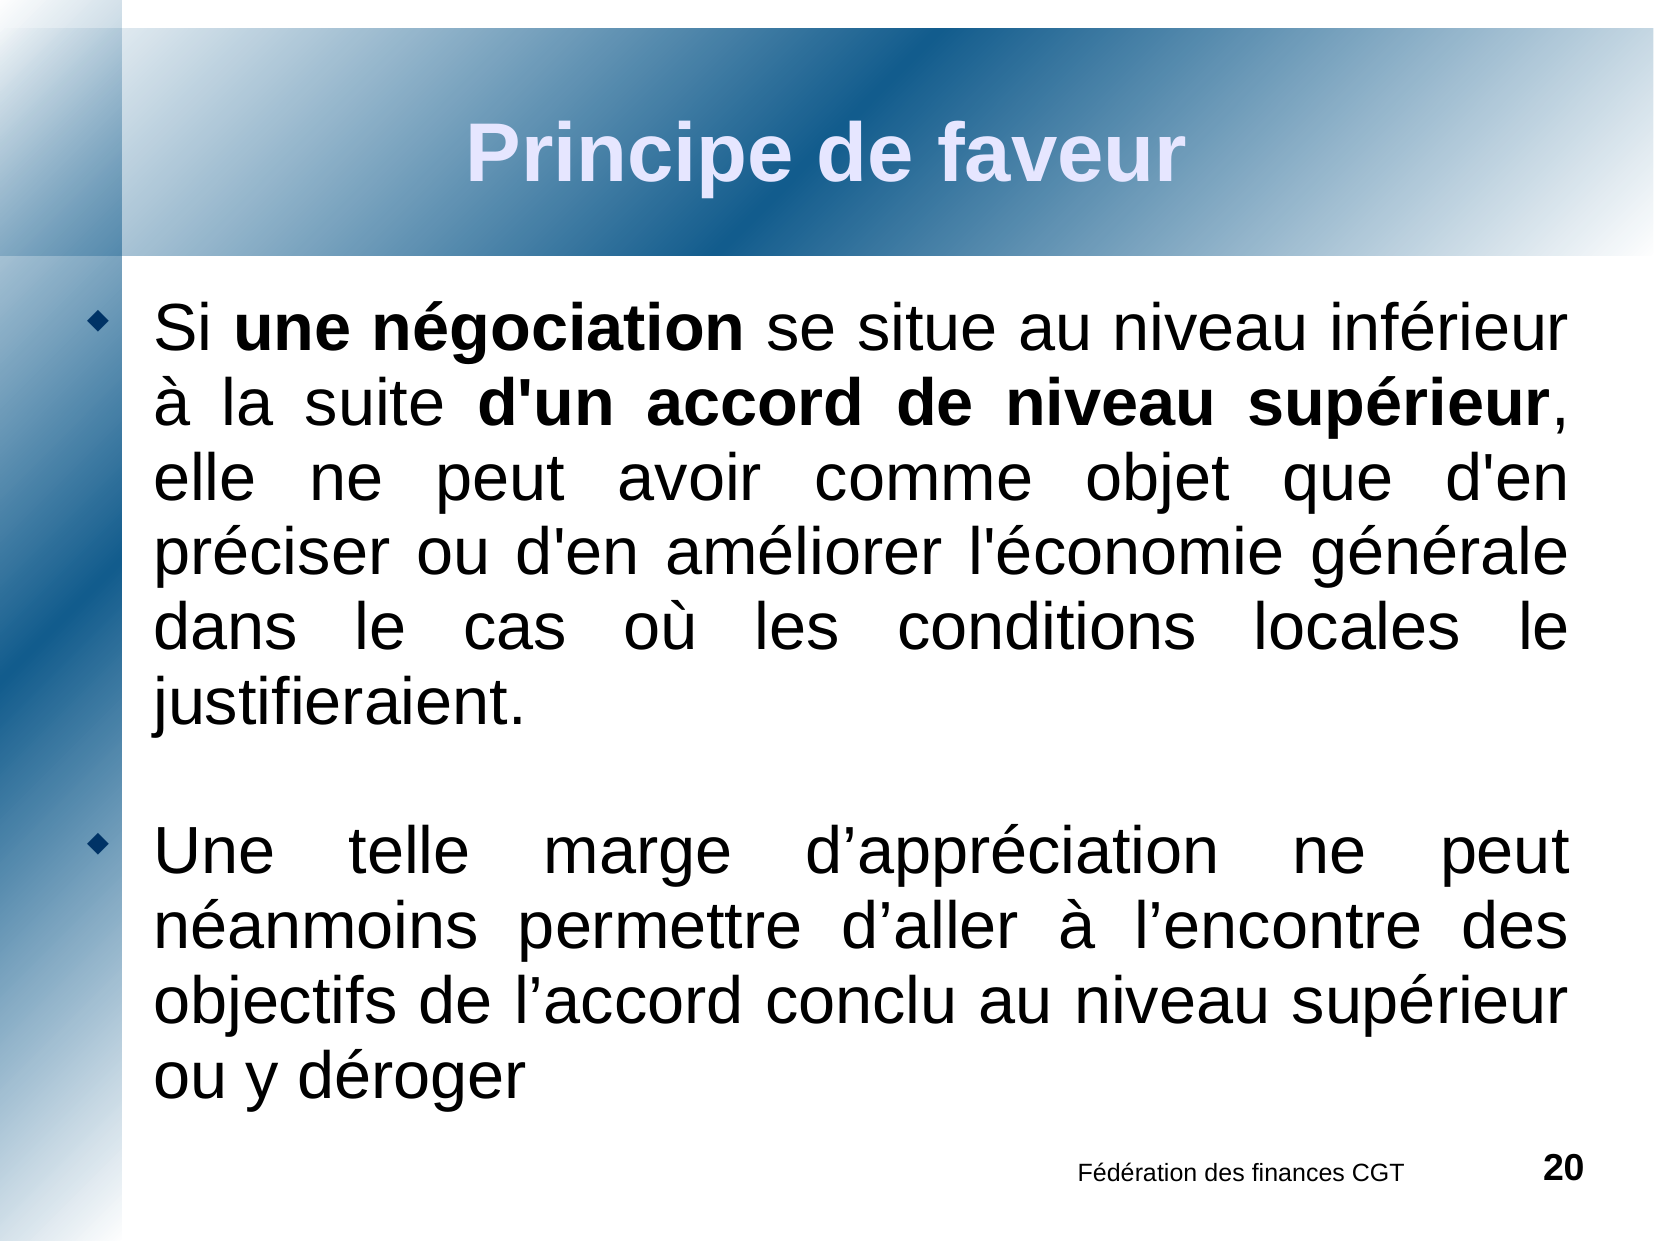

# Principe de faveur
Si une négociation se situe au niveau inférieur à la suite d'un accord de niveau supérieur, elle ne peut avoir comme objet que d'en préciser ou d'en améliorer l'économie générale dans le cas où les conditions locales le justifieraient.
Une telle marge d’appréciation ne peut néanmoins permettre d’aller à l’encontre des objectifs de l’accord conclu au niveau supérieur ou y déroger
Fédération des finances CGT